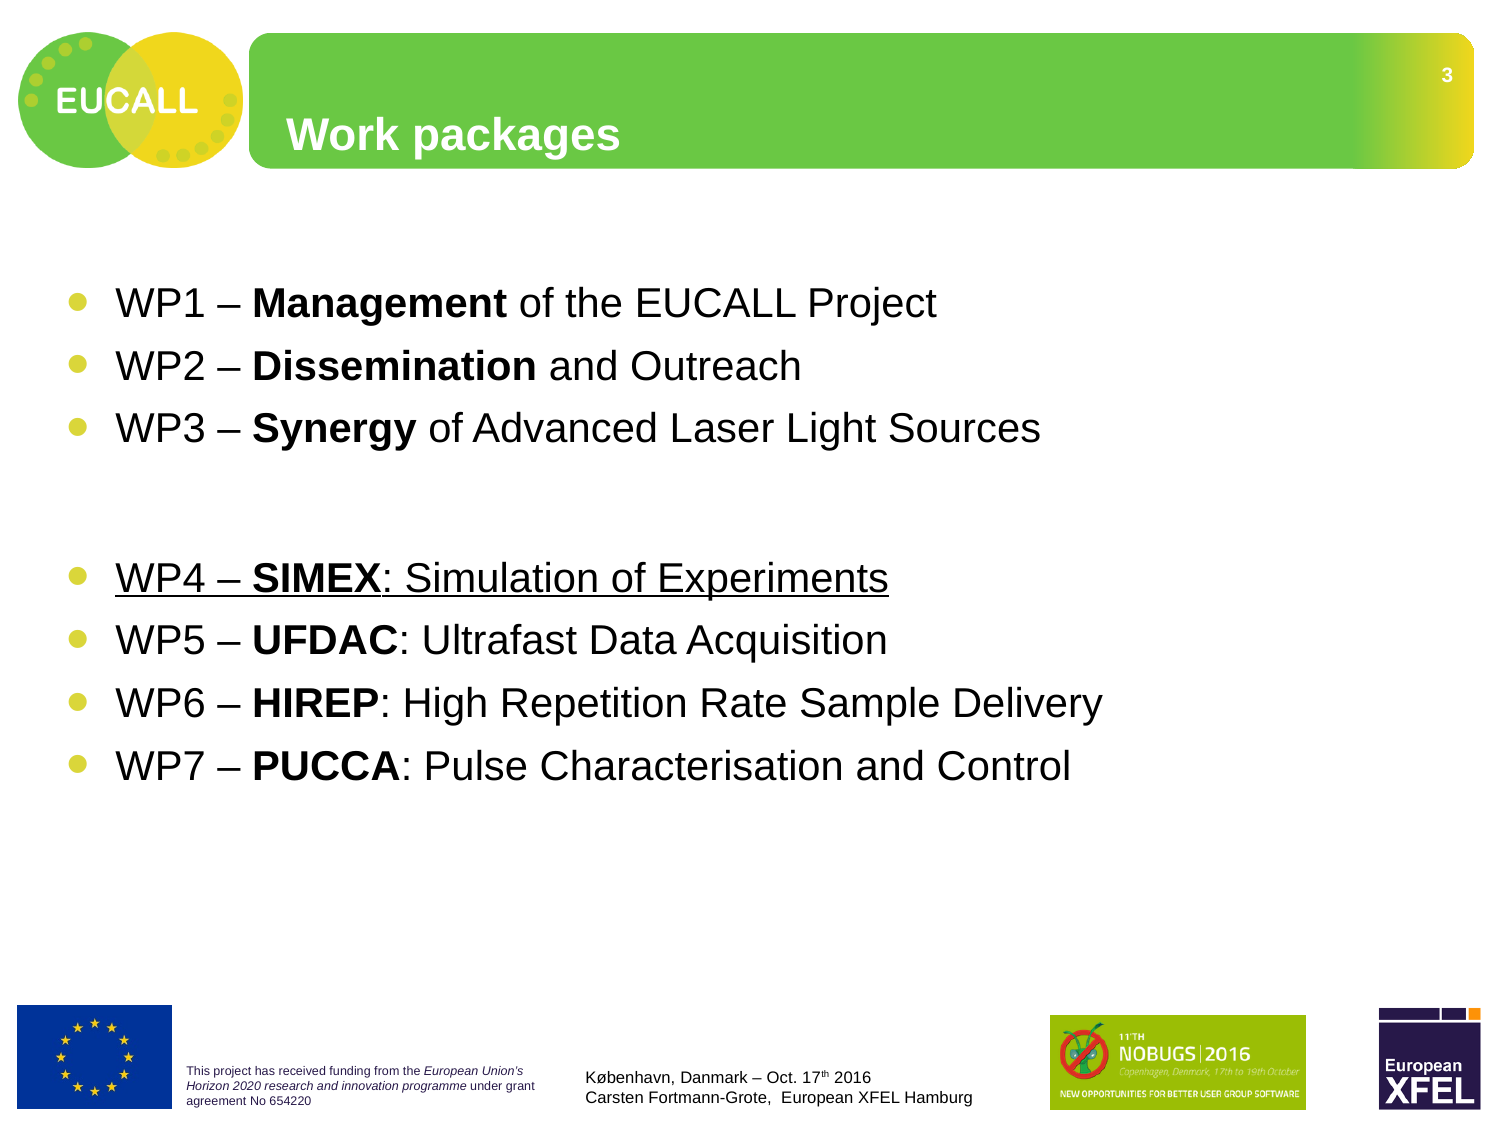

# Work packages
WP1 – Management of the EUCALL Project
WP2 – Dissemination and Outreach
WP3 – Synergy of Advanced Laser Light Sources
WP4 – SIMEX: Simulation of Experiments
WP5 – UFDAC: Ultrafast Data Acquisition
WP6 – HIREP: High Repetition Rate Sample Delivery
WP7 – PUCCA: Pulse Characterisation and Control